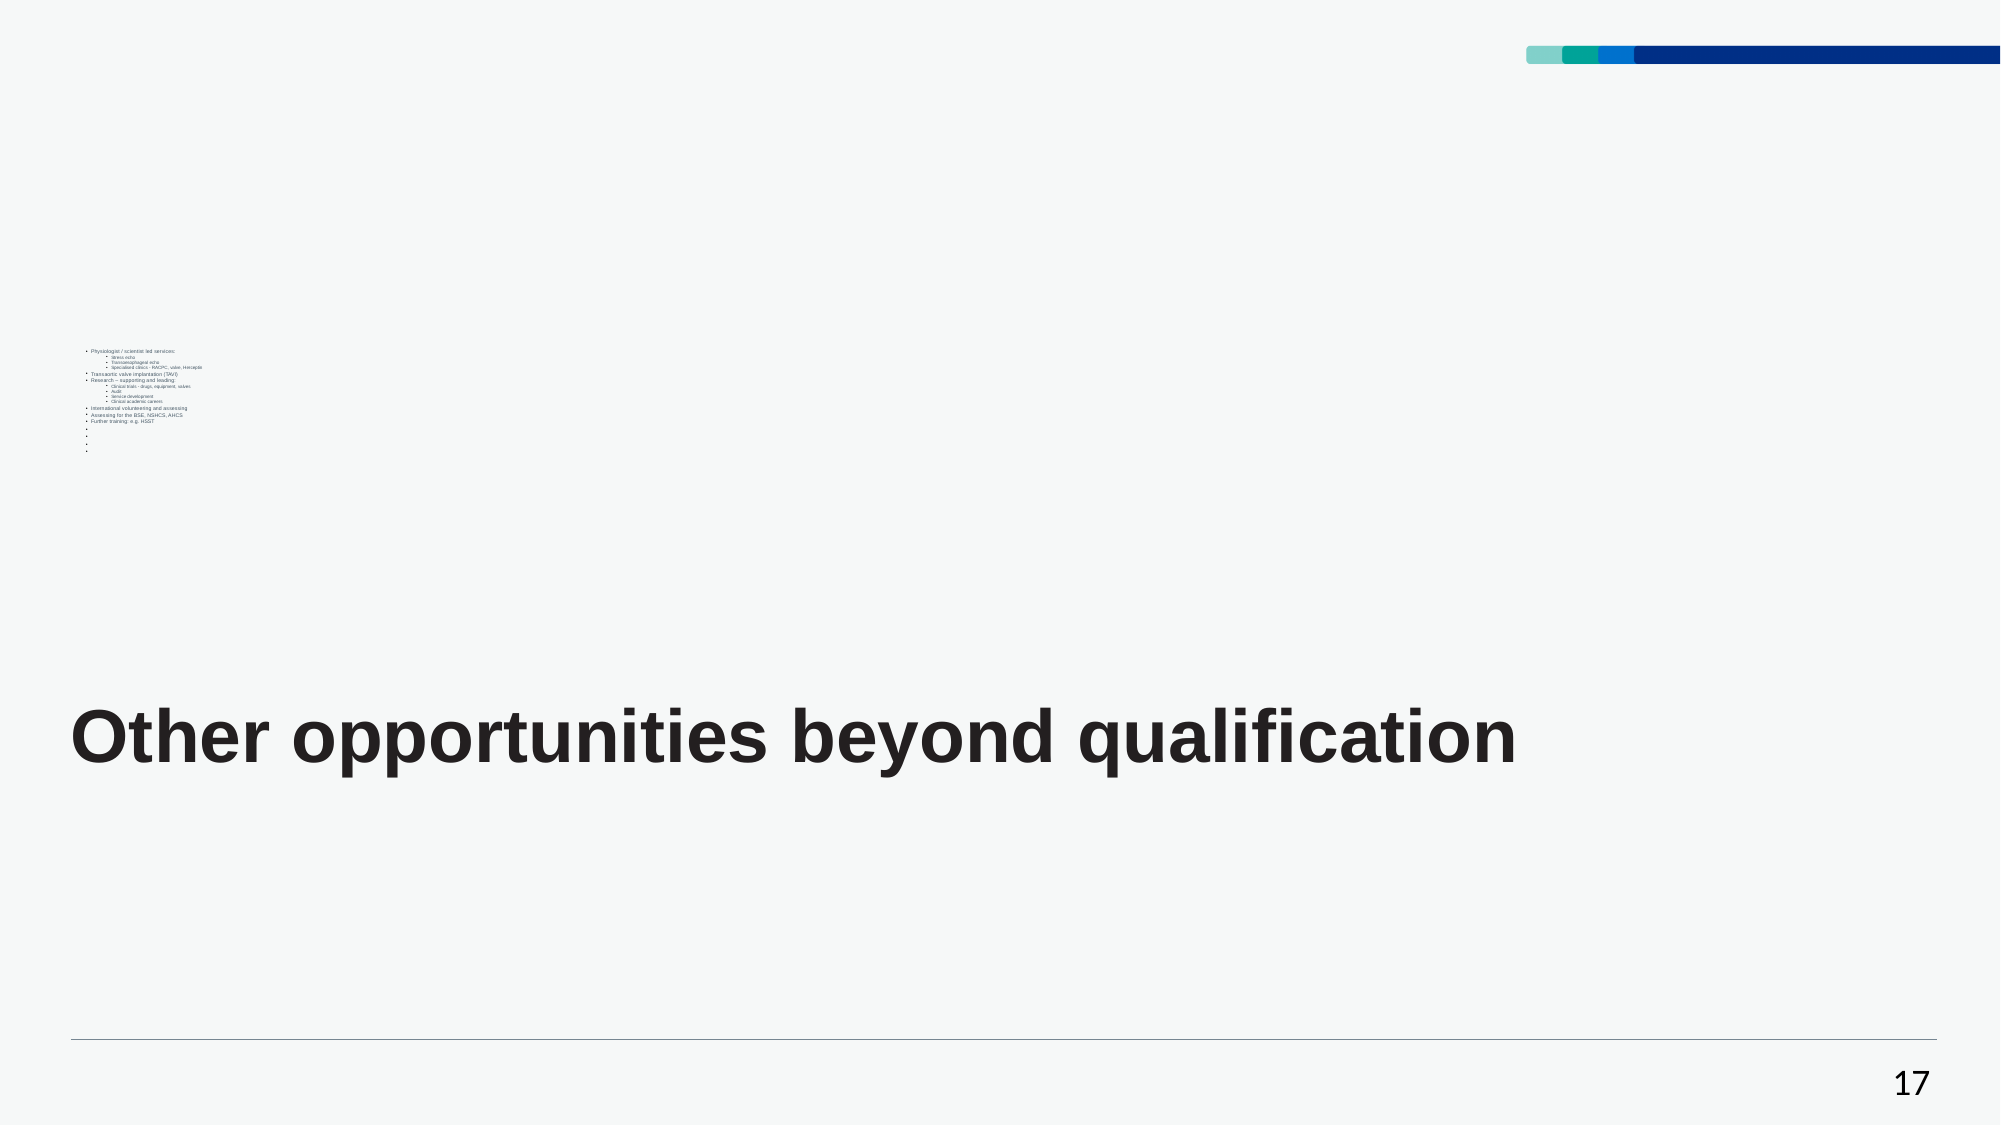

# Physiologist / scientist led services:
Stress echo
Transoesophageal echo
Specialised clinics - RACPC, valve, Herceptin
Transaortic valve implantation (TAVI)
Research – supporting and leading:
Clinical trials - drugs, equipment, valves
Audit
Service development
Clinical academic careers
International volunteering and assessing
Assessing for the BSE, NSHCS, AHCS
Further training: e.g. HSST
Other opportunities beyond qualification